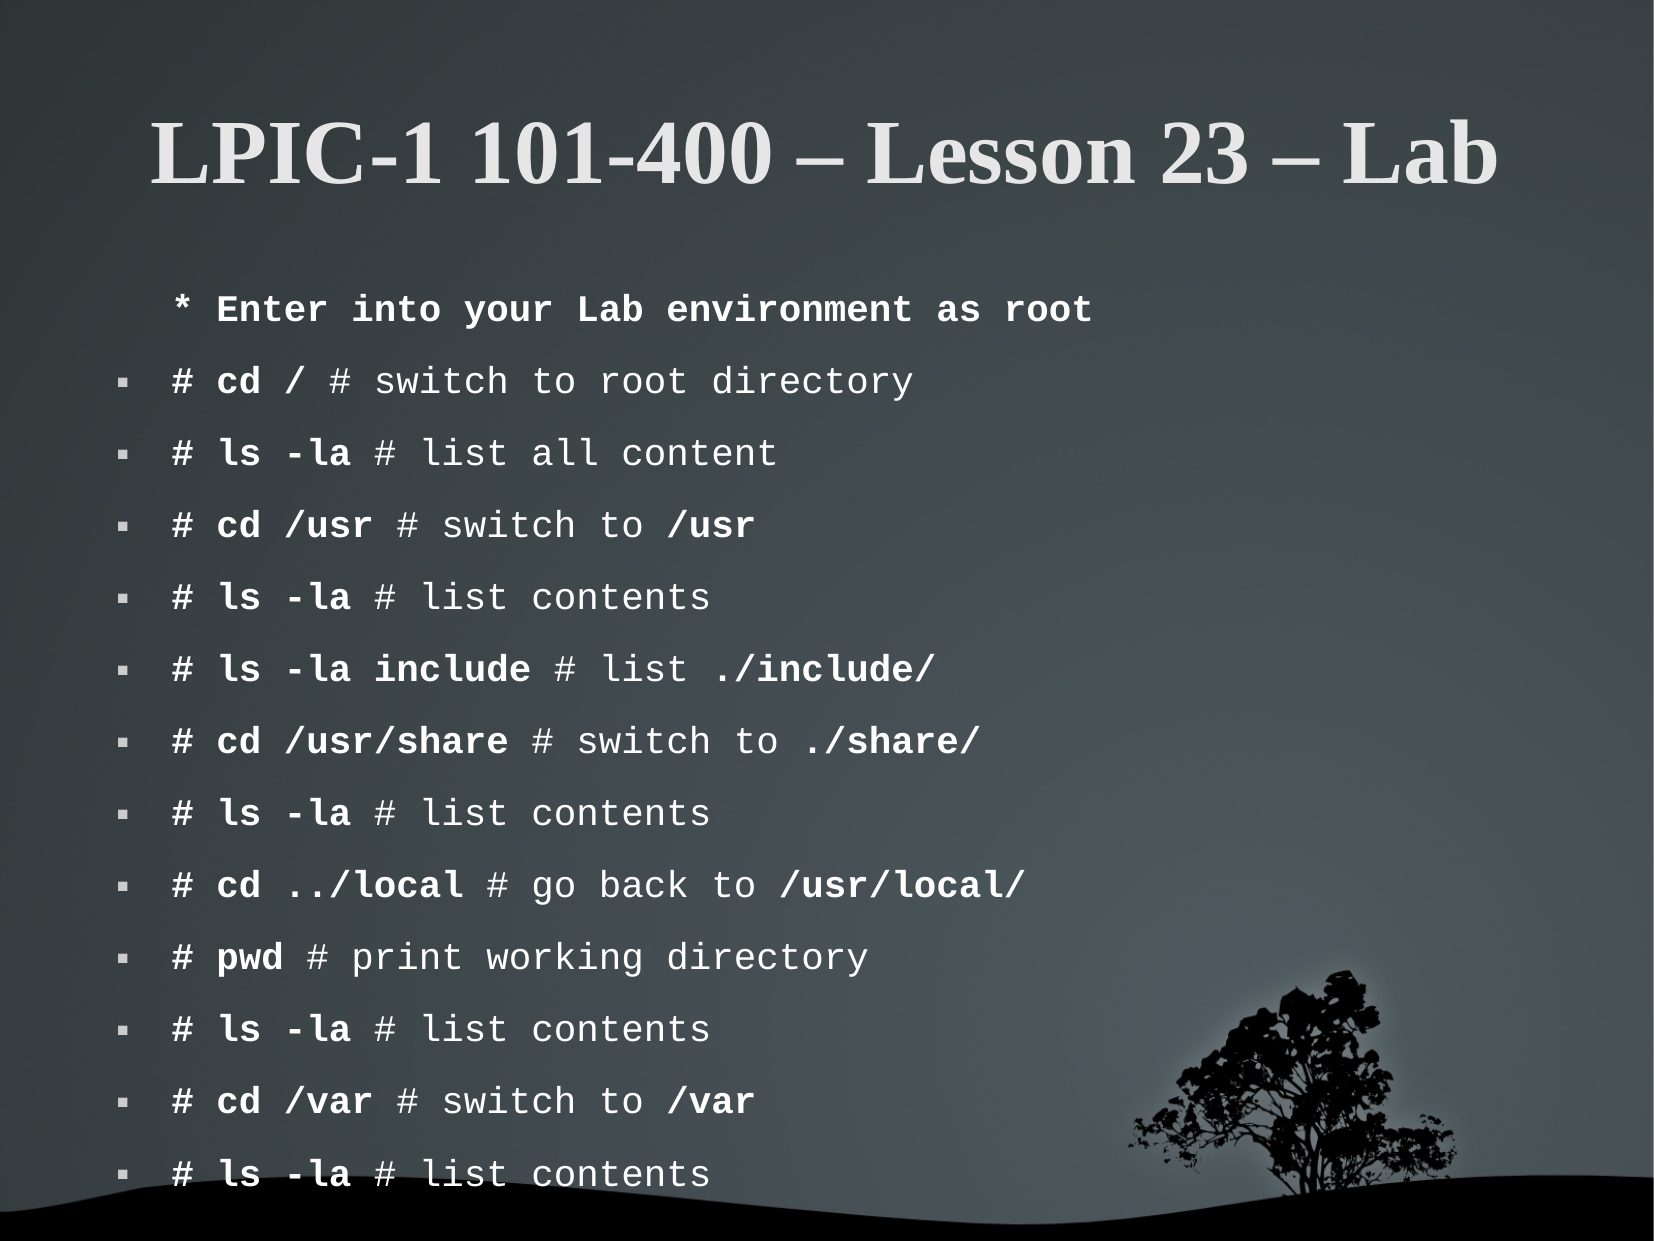

# LPIC-1 101-400 – Lesson 23 – Lab
* Enter into your Lab environment as root
# cd / # switch to root directory
# ls -la # list all content
# cd /usr # switch to /usr
# ls -la # list contents
# ls -la include # list ./include/
# cd /usr/share # switch to ./share/
# ls -la # list contents
# cd ../local # go back to /usr/local/
# pwd # print working directory
# ls -la # list contents
# cd /var # switch to /var
# ls -la # list contents